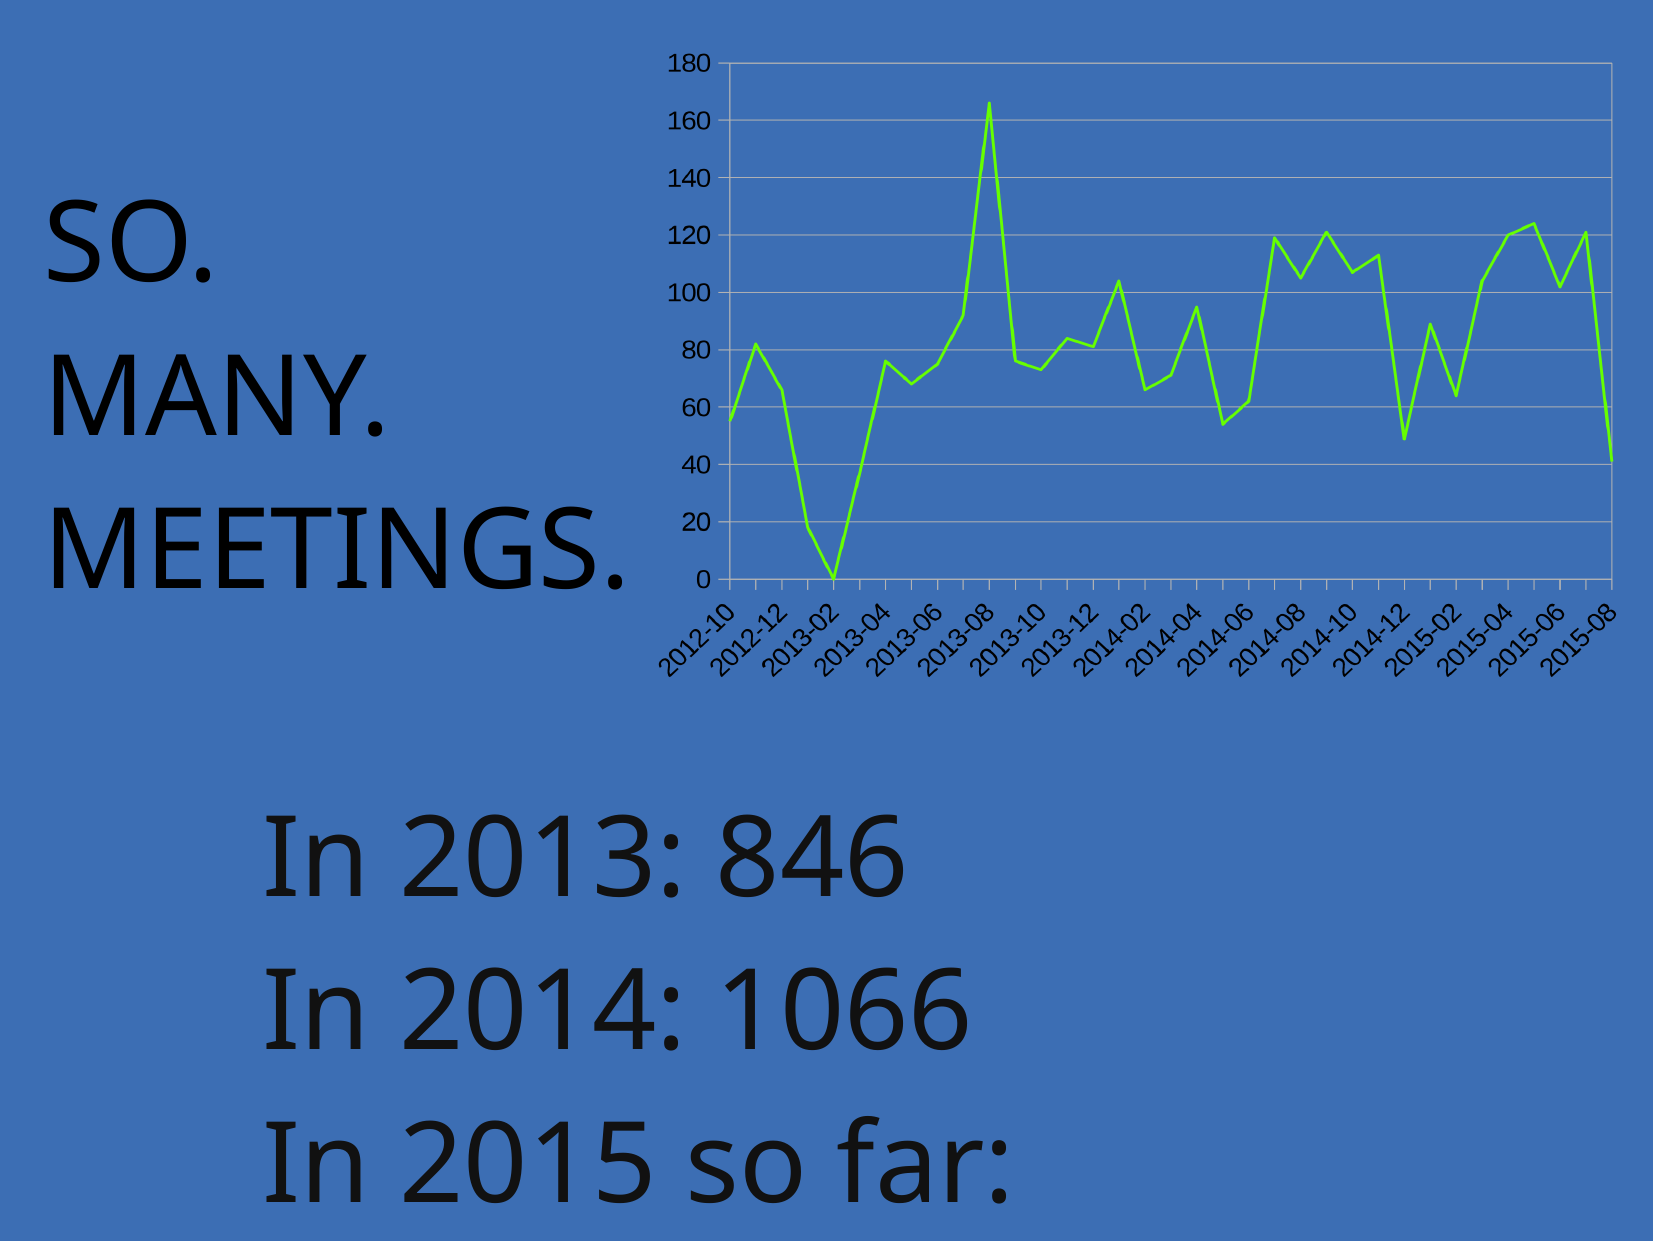

SO.
 MANY.
 MEETINGS.
# Meeting Stats
In 2013: 846
In 2014: 1066
In 2015 so far: 765